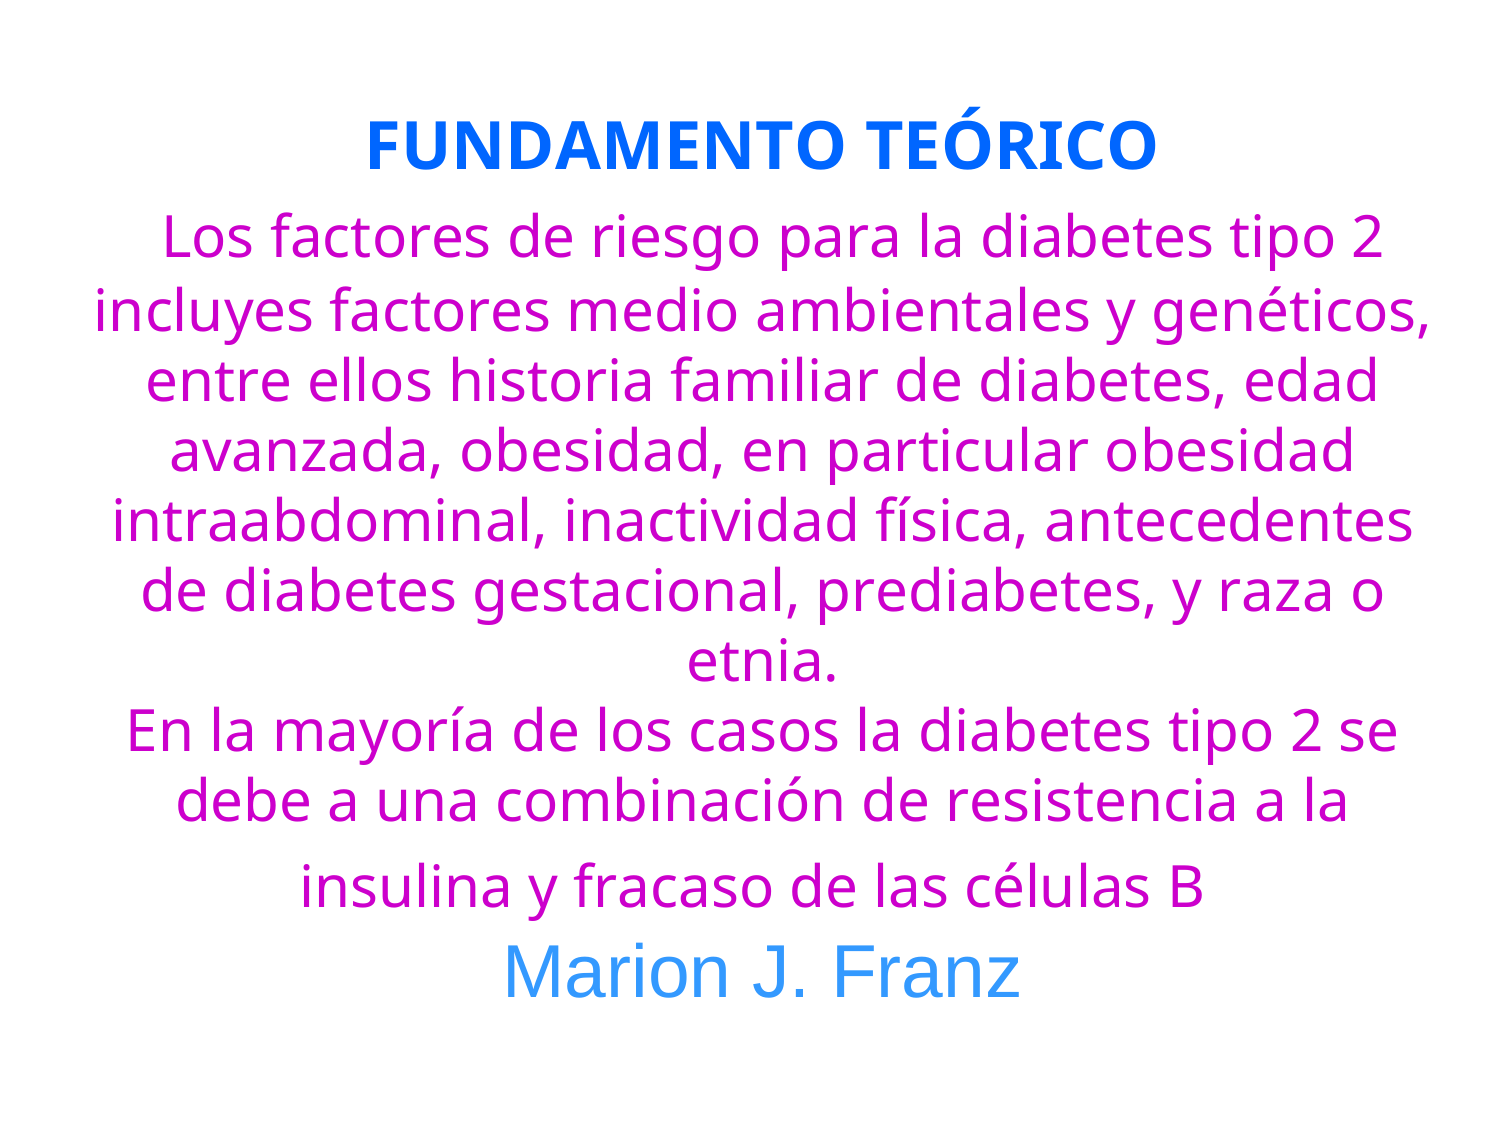

# FUNDAMENTO TEÓRICO Los factores de riesgo para la diabetes tipo 2 incluyes factores medio ambientales y genéticos, entre ellos historia familiar de diabetes, edad avanzada, obesidad, en particular obesidad intraabdominal, inactividad física, antecedentes de diabetes gestacional, prediabetes, y raza o etnia. En la mayoría de los casos la diabetes tipo 2 se debe a una combinación de resistencia a la insulina y fracaso de las células B Marion J. Franz